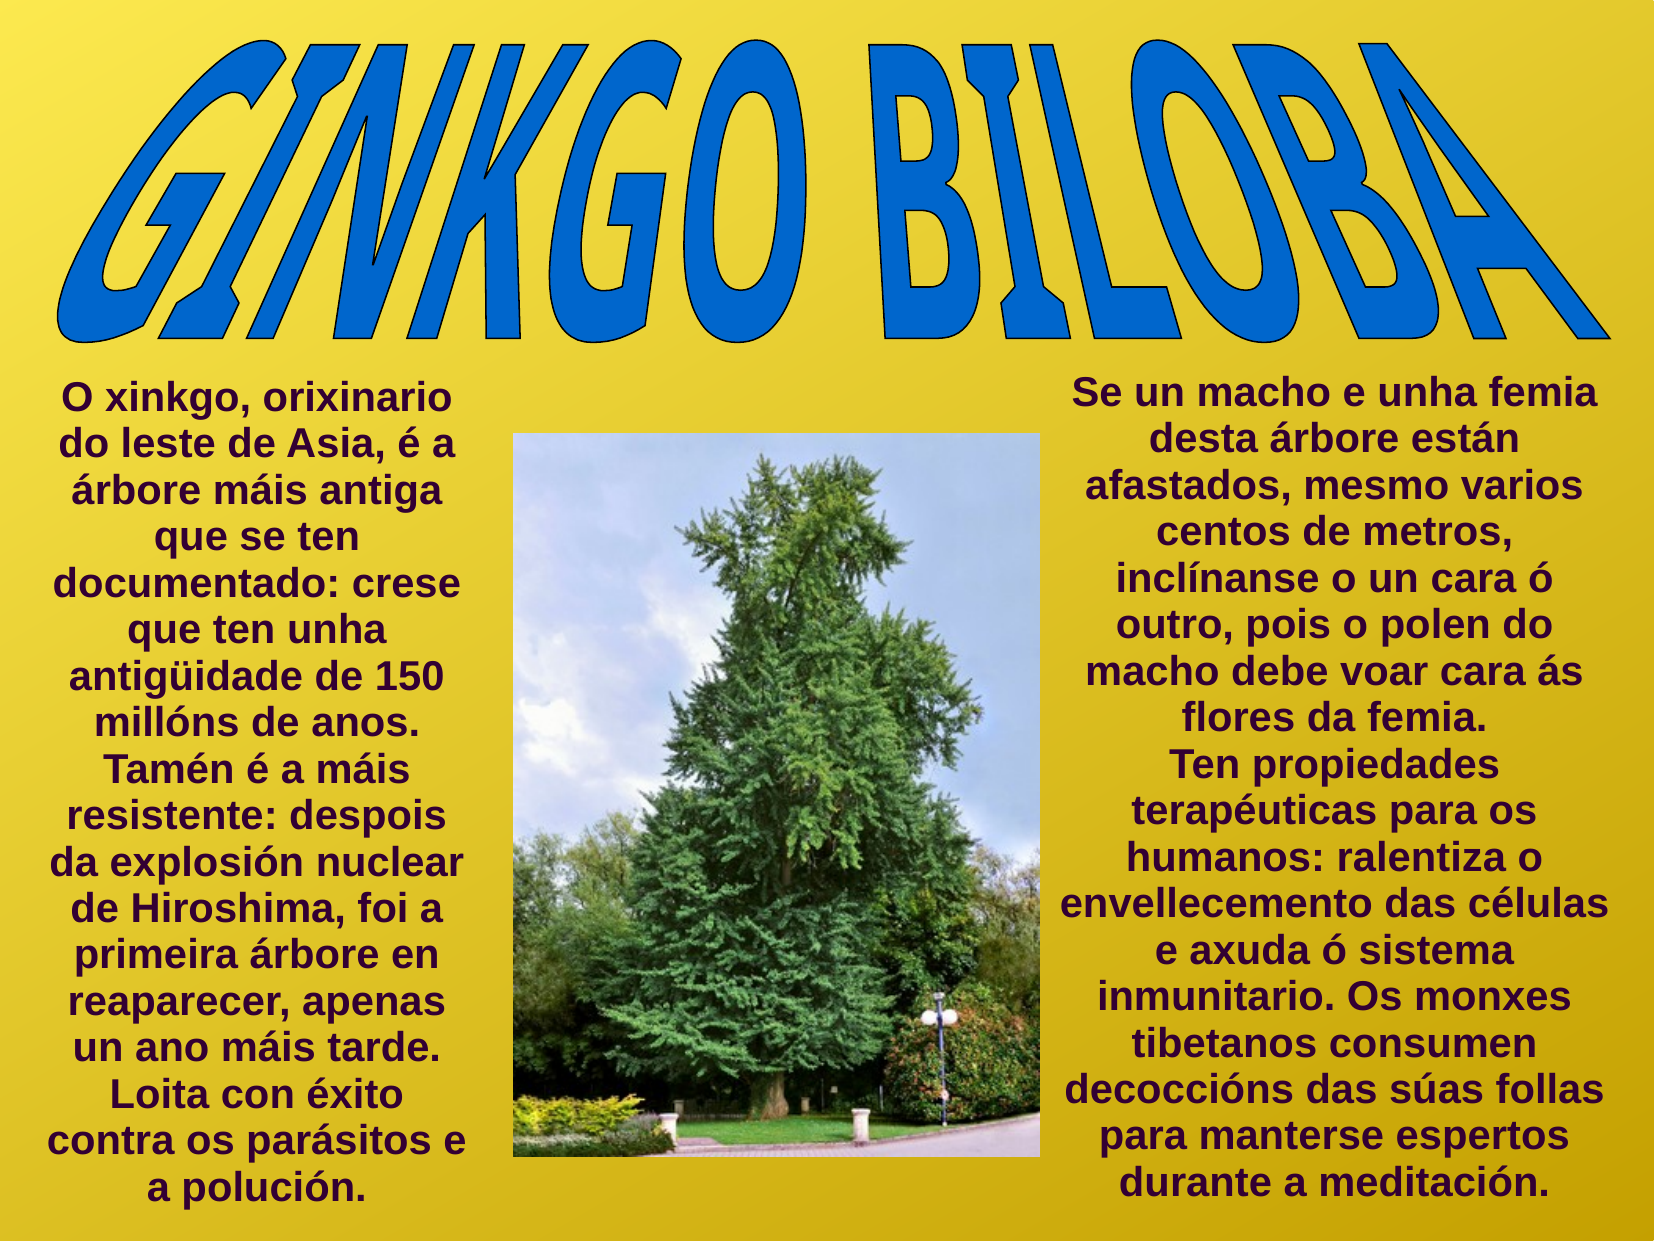

GINKGO BILOBA
Se un macho e unha femia desta árbore están afastados, mesmo varios centos de metros, inclínanse o un cara ó outro, pois o polen do macho debe voar cara ás flores da femia.
Ten propiedades terapéuticas para os humanos: ralentiza o envellecemento das células e axuda ó sistema inmunitario. Os monxes tibetanos consumen decoccións das súas follas para manterse espertos durante a meditación.
O xinkgo, orixinario do leste de Asia, é a árbore máis antiga que se ten documentado: crese que ten unha antigüidade de 150 millóns de anos. Tamén é a máis resistente: despois da explosión nuclear de Hiroshima, foi a primeira árbore en reaparecer, apenas un ano máis tarde. Loita con éxito contra os parásitos e a polución.